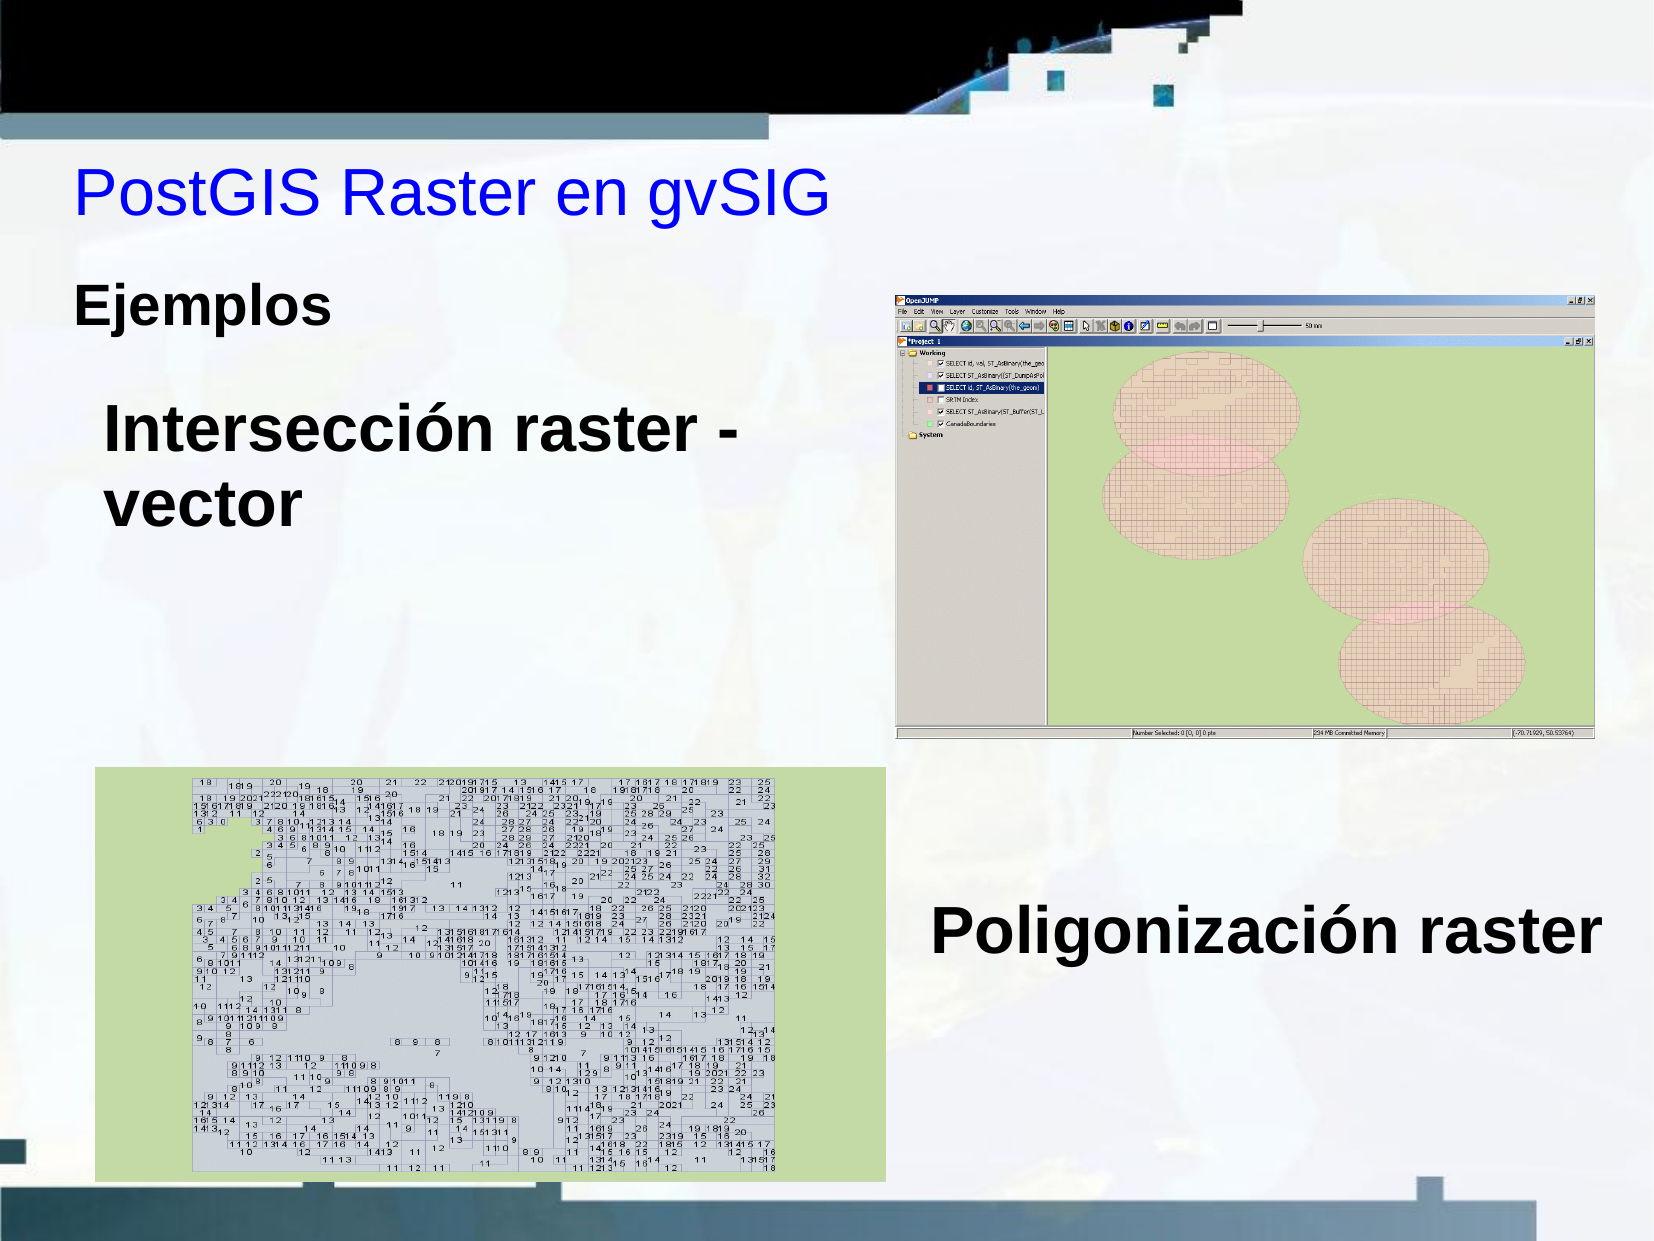

PostGIS Raster en gvSIG
Ejemplos
Intersección raster - vector
Poligonización raster